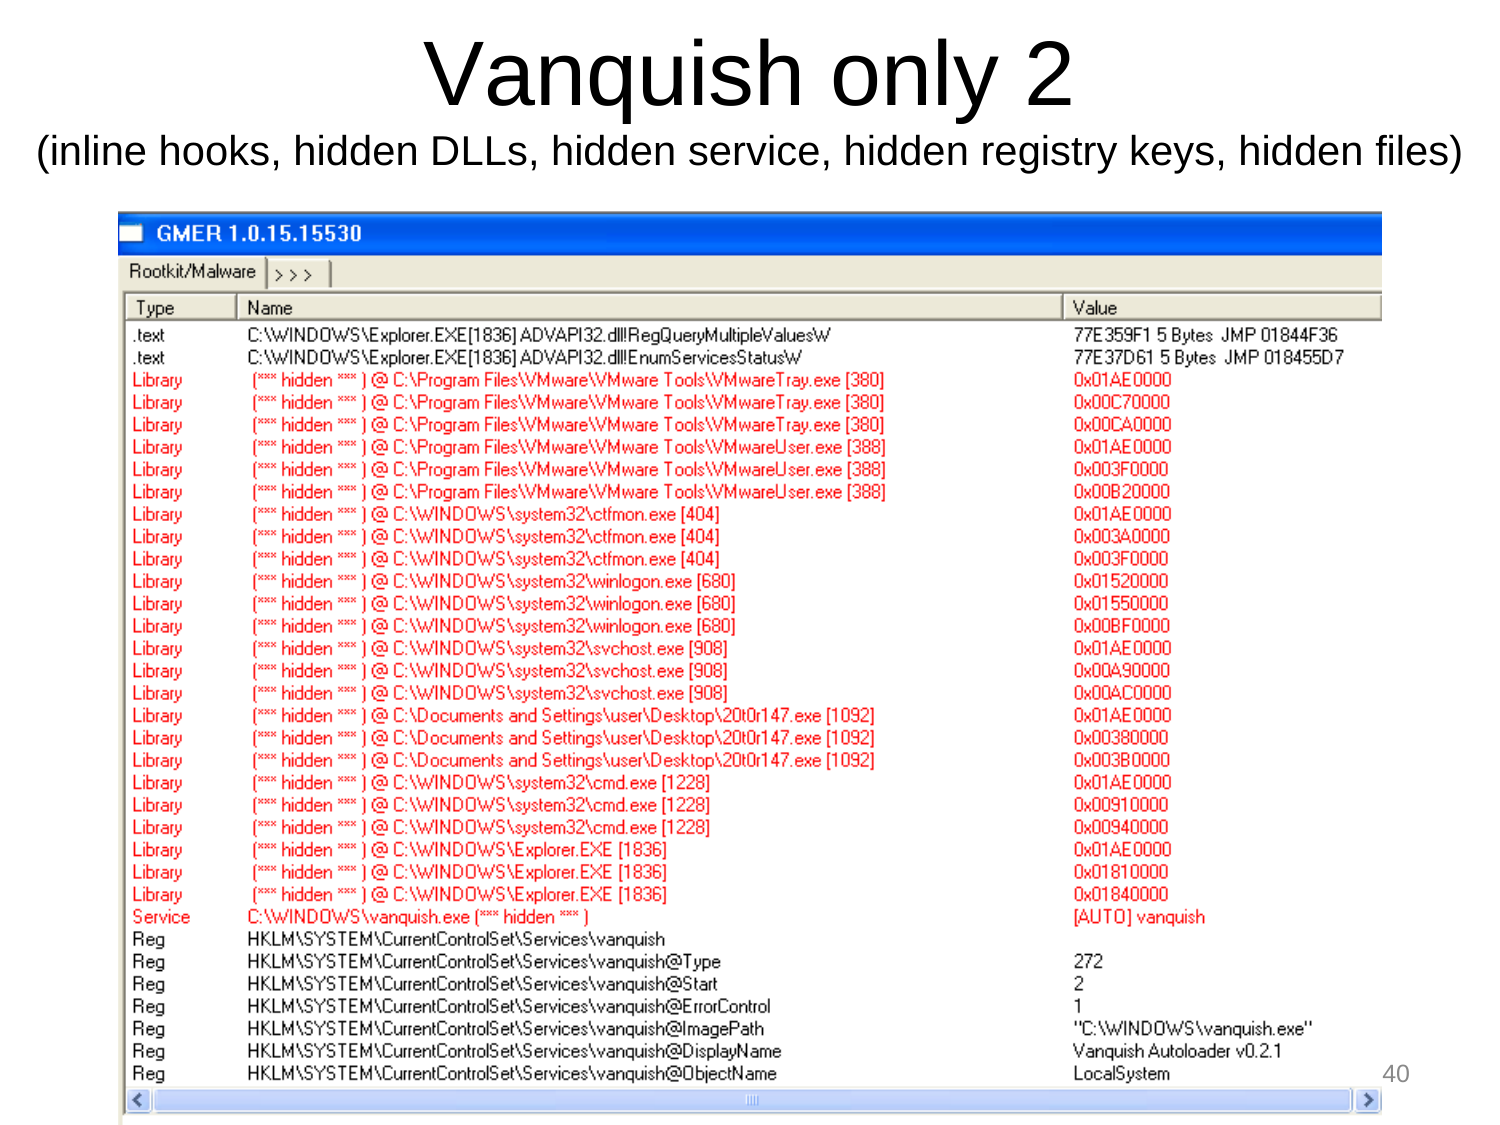

# Vanquish only 2 (inline hooks, hidden DLLs, hidden service, hidden registry keys, hidden files)